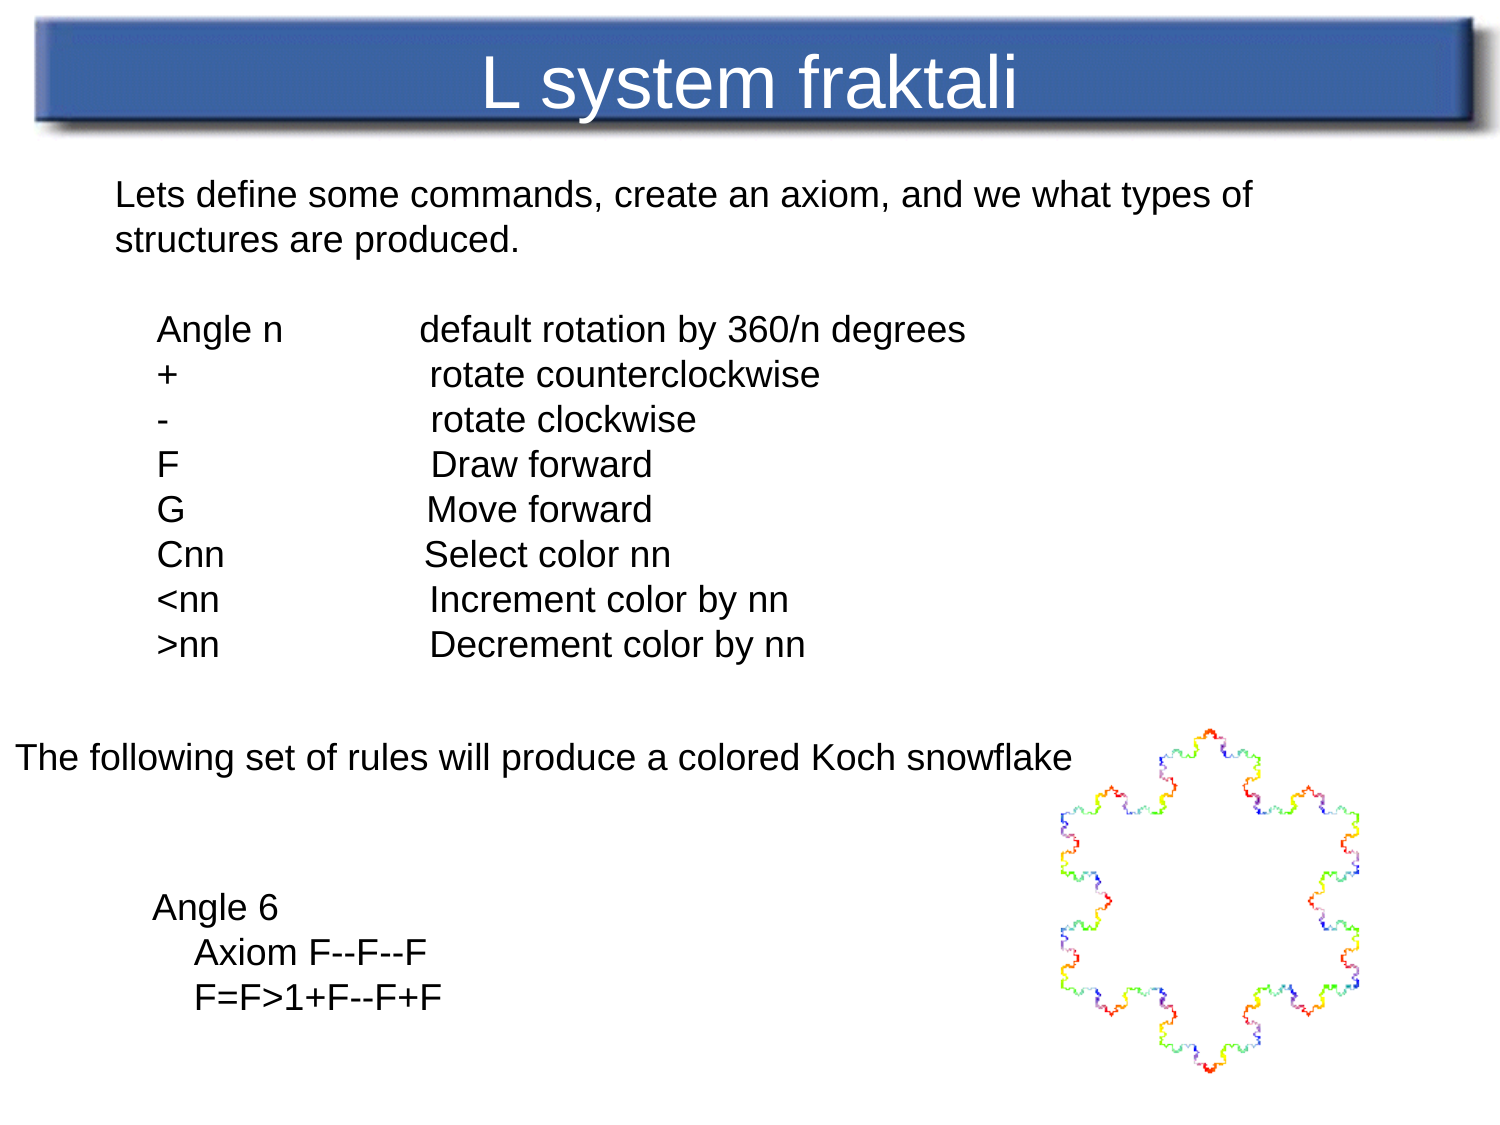

# L system fraktali
Lets define some commands, create an axiom, and we what types of structures are produced.
    Angle n             default rotation by 360/n degrees
    +                        rotate counterclockwise
    -                         rotate clockwise
    F                        Draw forward
    G                       Move forward
    Cnn                   Select color nn
    <nn                    Increment color by nn
    >nn                    Decrement color by nn
The following set of rules will produce a colored Koch snowflake
Angle 6
    Axiom F--F--F
    F=F>1+F--F+F